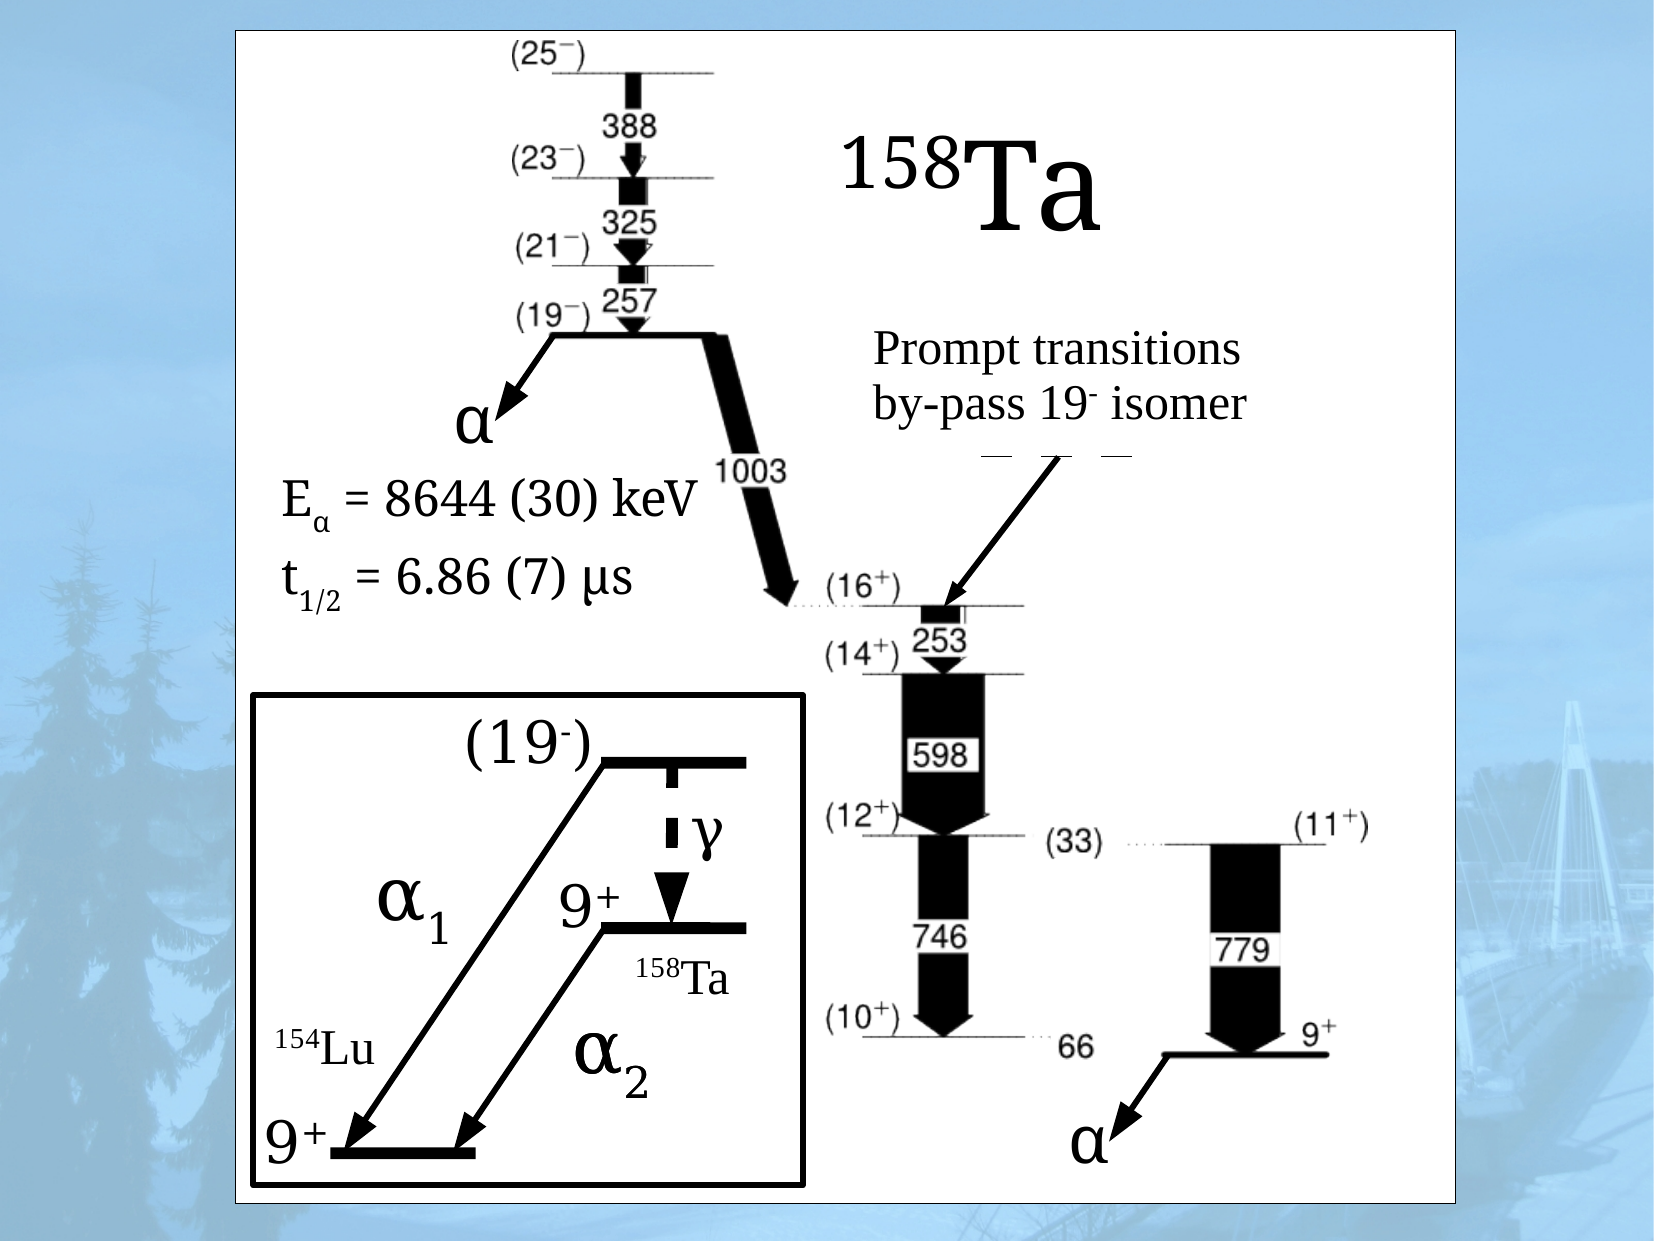

1 5 8Ta
Prompt transitions
by-pass 19- isomer
α
Eα = 8644 (30) keV
t1 / 2 = 6.86 (7) μs
(19-)
γ
α1
9+
1 5 8Ta
α2
α2
1 5 4Lu
α
9+